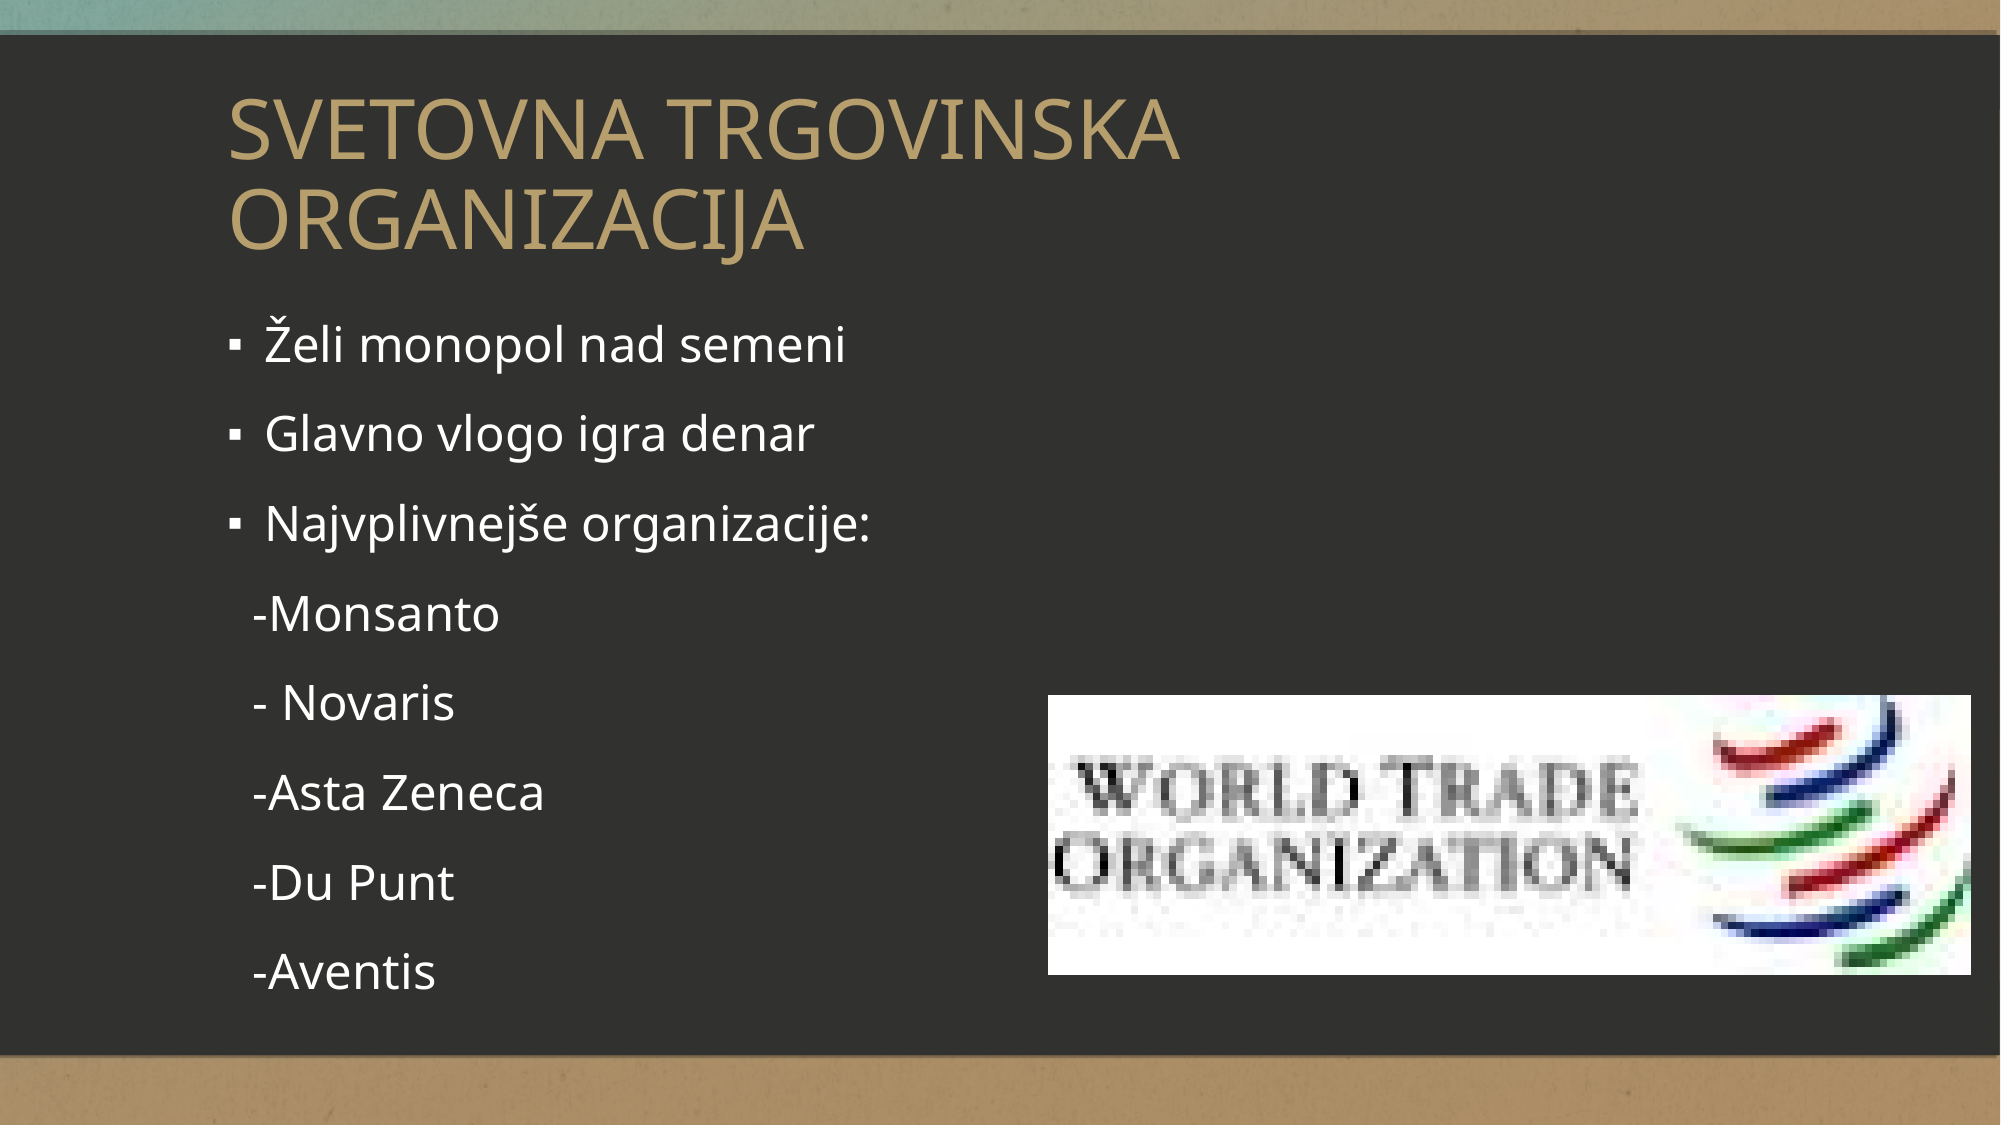

# SVETOVNA TRGOVINSKA ORGANIZACIJA
Želi monopol nad semeni
Glavno vlogo igra denar
Najvplivnejše organizacije:
 -Monsanto
 - Novaris
 -Asta Zeneca
 -Du Punt
 -Aventis